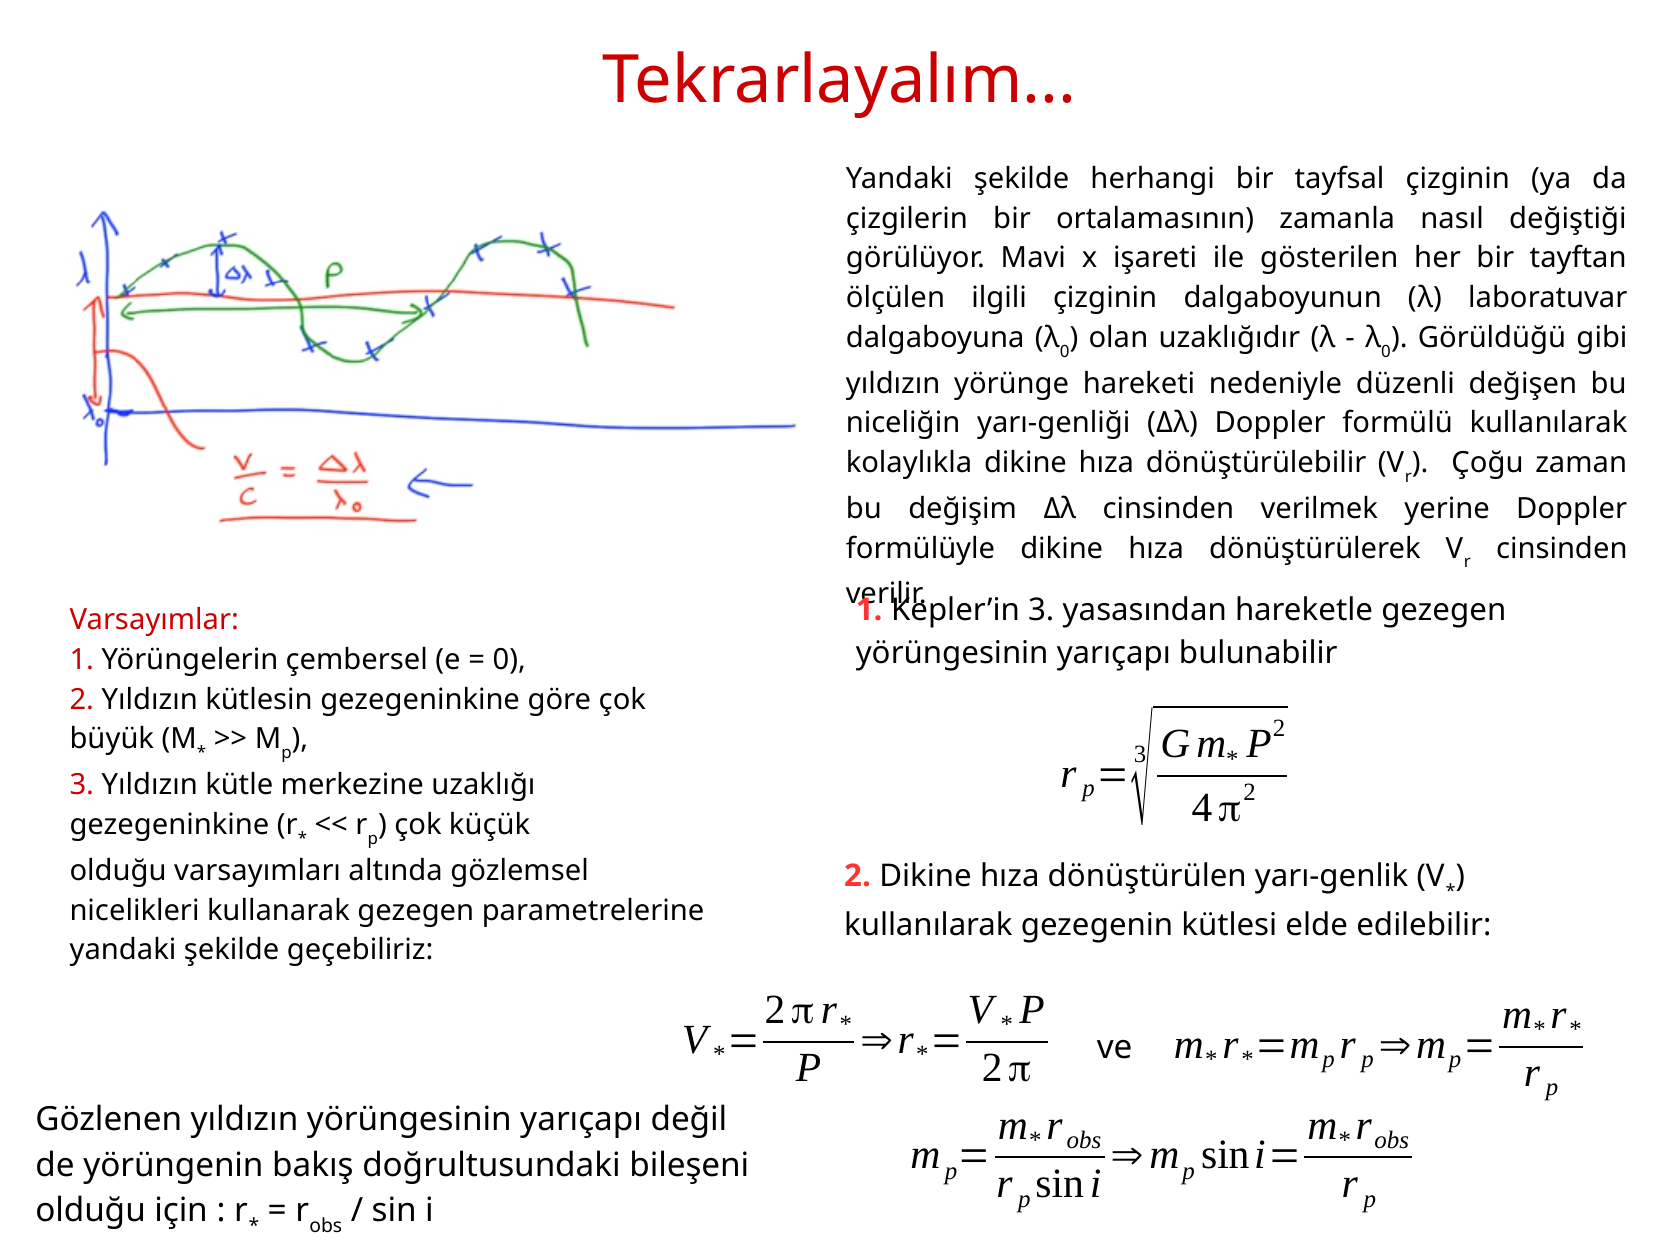

Tekrarlayalım...
Yandaki şekilde herhangi bir tayfsal çizginin (ya da çizgilerin bir ortalamasının) zamanla nasıl değiştiği görülüyor. Mavi x işareti ile gösterilen her bir tayftan ölçülen ilgili çizginin dalgaboyunun (λ) laboratuvar dalgaboyuna (λ0) olan uzaklığıdır (λ - λ0). Görüldüğü gibi yıldızın yörünge hareketi nedeniyle düzenli değişen bu niceliğin yarı-genliği (Δλ) Doppler formülü kullanılarak kolaylıkla dikine hıza dönüştürülebilir (Vr). Çoğu zaman bu değişim Δλ cinsinden verilmek yerine Doppler formülüyle dikine hıza dönüştürülerek Vr cinsinden verilir.
1. Kepler’in 3. yasasından hareketle gezegen yörüngesinin yarıçapı bulunabilir
Varsayımlar:
1. Yörüngelerin çembersel (e = 0),
2. Yıldızın kütlesin gezegeninkine göre çok büyük (M* >> Mp),
3. Yıldızın kütle merkezine uzaklığı gezegeninkine (r* << rp) çok küçük
olduğu varsayımları altında gözlemsel nicelikleri kullanarak gezegen parametrelerine yandaki şekilde geçebiliriz:
2. Dikine hıza dönüştürülen yarı-genlik (V*) kullanılarak gezegenin kütlesi elde edilebilir:
ve
Gözlenen yıldızın yörüngesinin yarıçapı değil de yörüngenin bakış doğrultusundaki bileşeni olduğu için : r* = robs / sin i